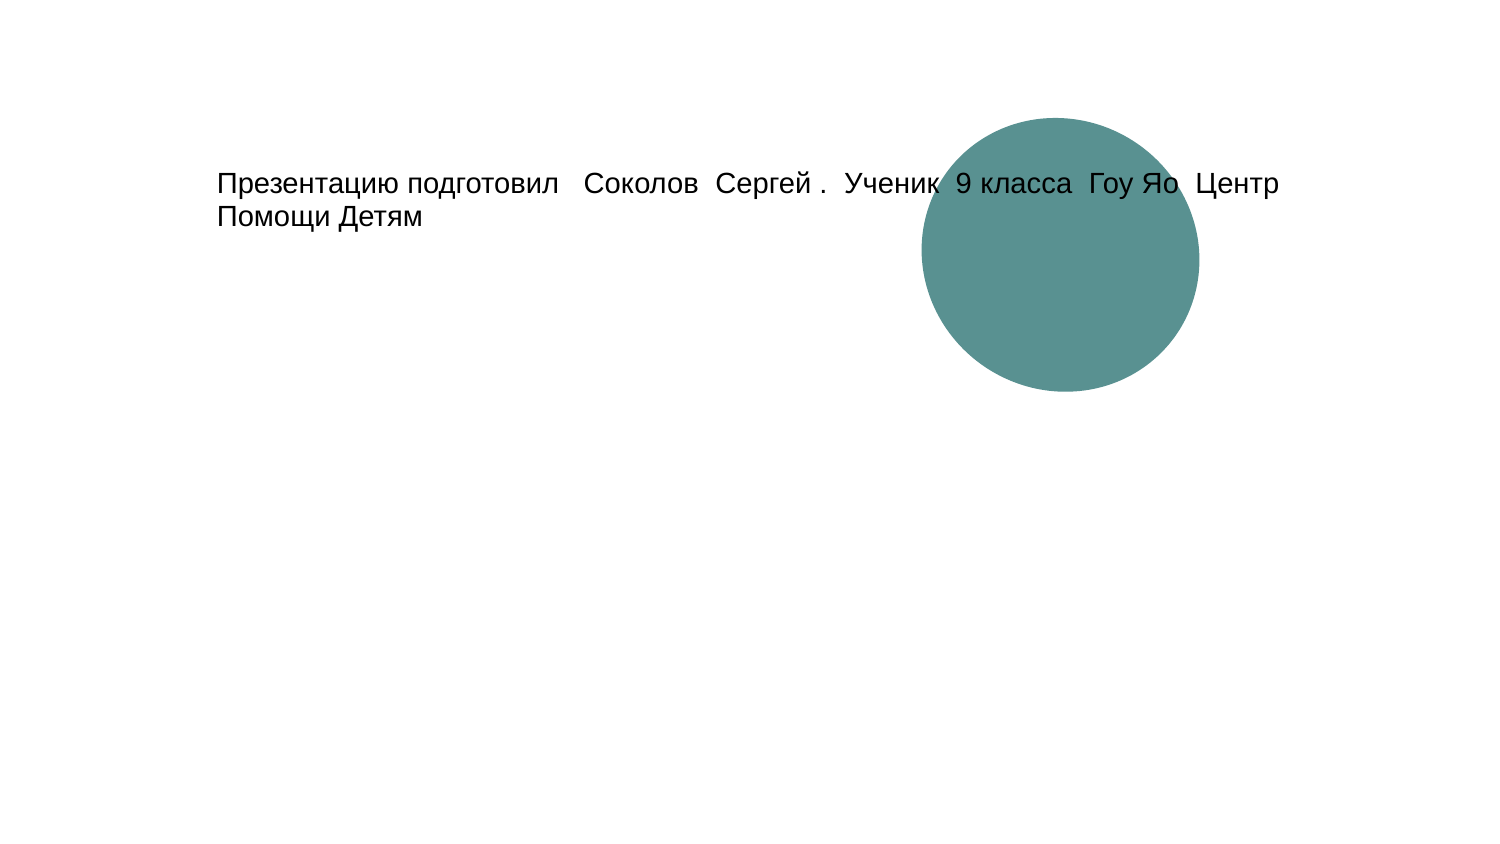

# Презентацию подготовил Соколов Сергей . Ученик 9 класса Гоу Яо Центр Помощи Детям